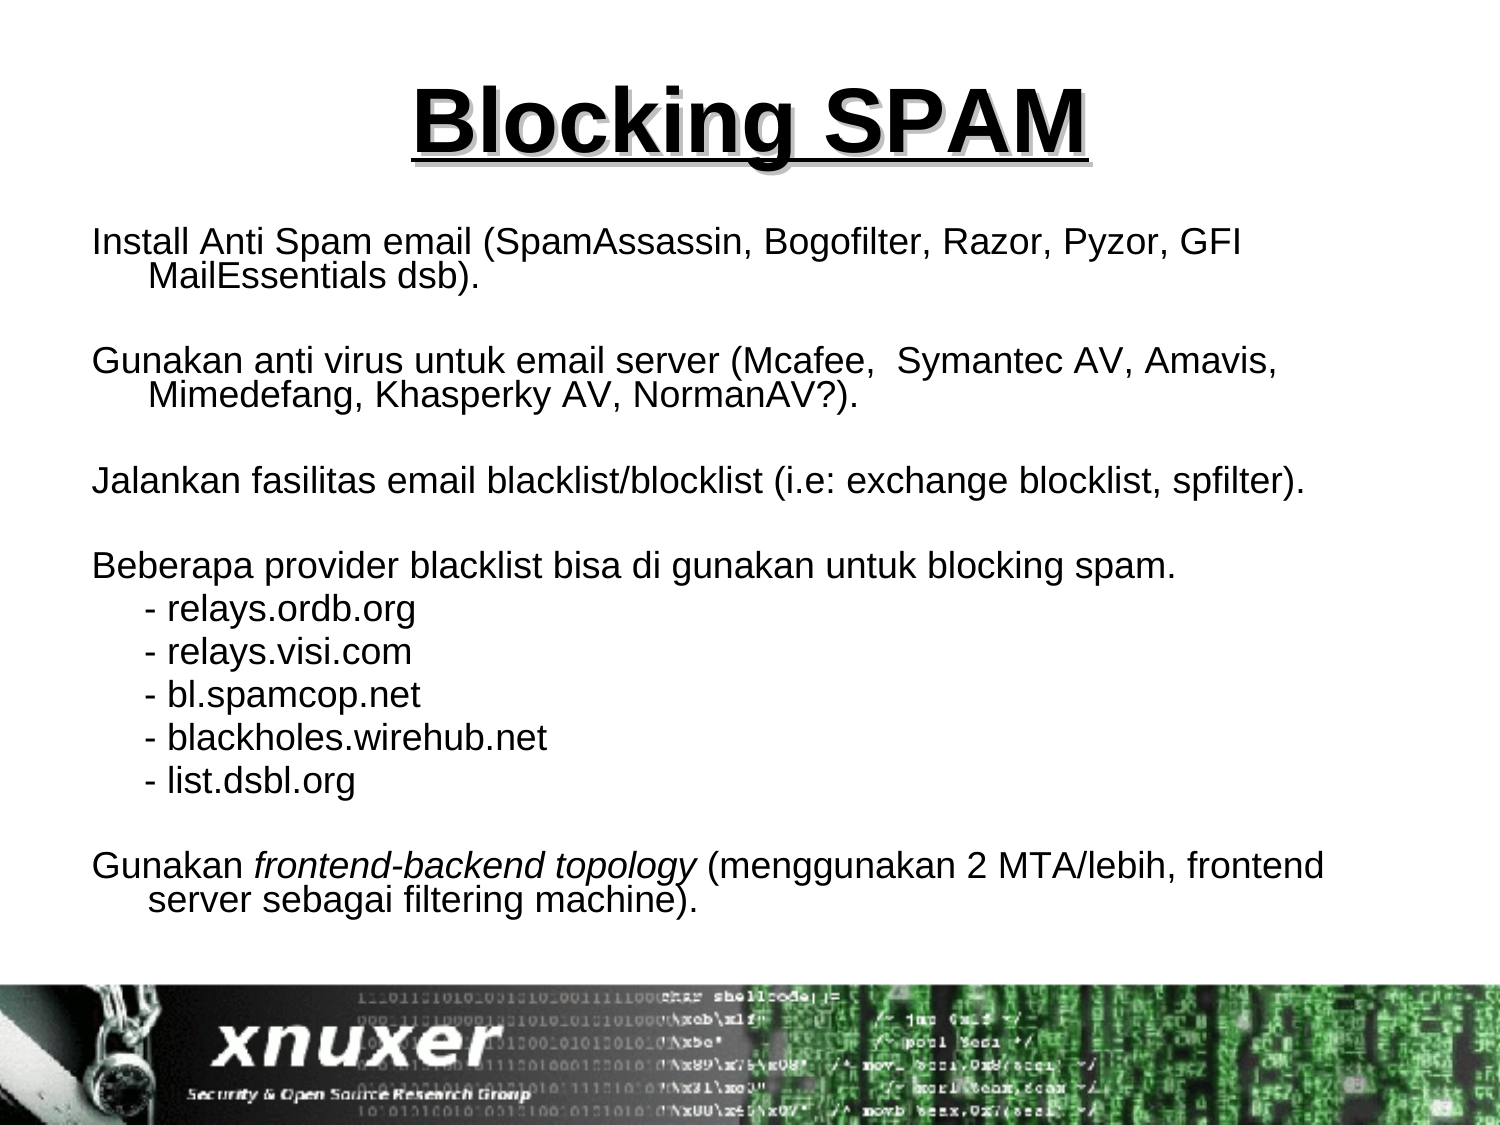

# Blocking SPAM
Install Anti Spam email (SpamAssassin, Bogofilter, Razor, Pyzor, GFI MailEssentials dsb).
Gunakan anti virus untuk email server (Mcafee, Symantec AV, Amavis, Mimedefang, Khasperky AV, NormanAV?).
Jalankan fasilitas email blacklist/blocklist (i.e: exchange blocklist, spfilter).
Beberapa provider blacklist bisa di gunakan untuk blocking spam.
 - relays.ordb.org
 - relays.visi.com
 - bl.spamcop.net
 - blackholes.wirehub.net
 - list.dsbl.org
Gunakan frontend-backend topology (menggunakan 2 MTA/lebih, frontend server sebagai filtering machine).